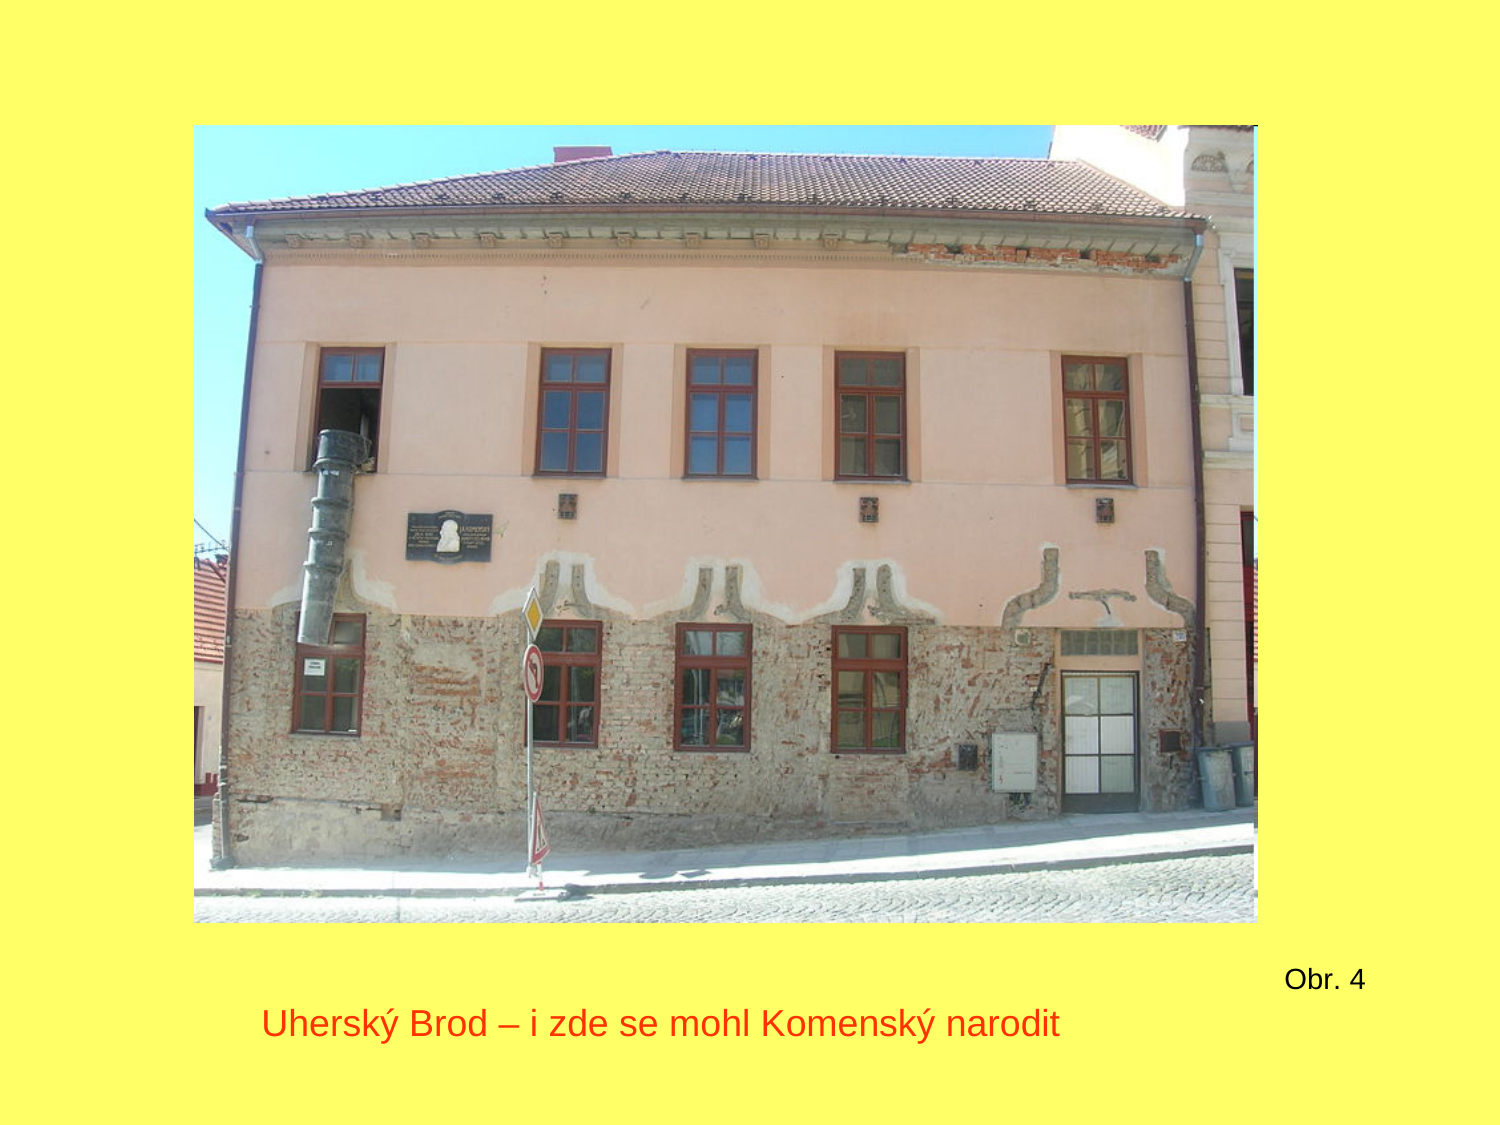

Obr. 4
 Uherský Brod – i zde se mohl Komenský narodit